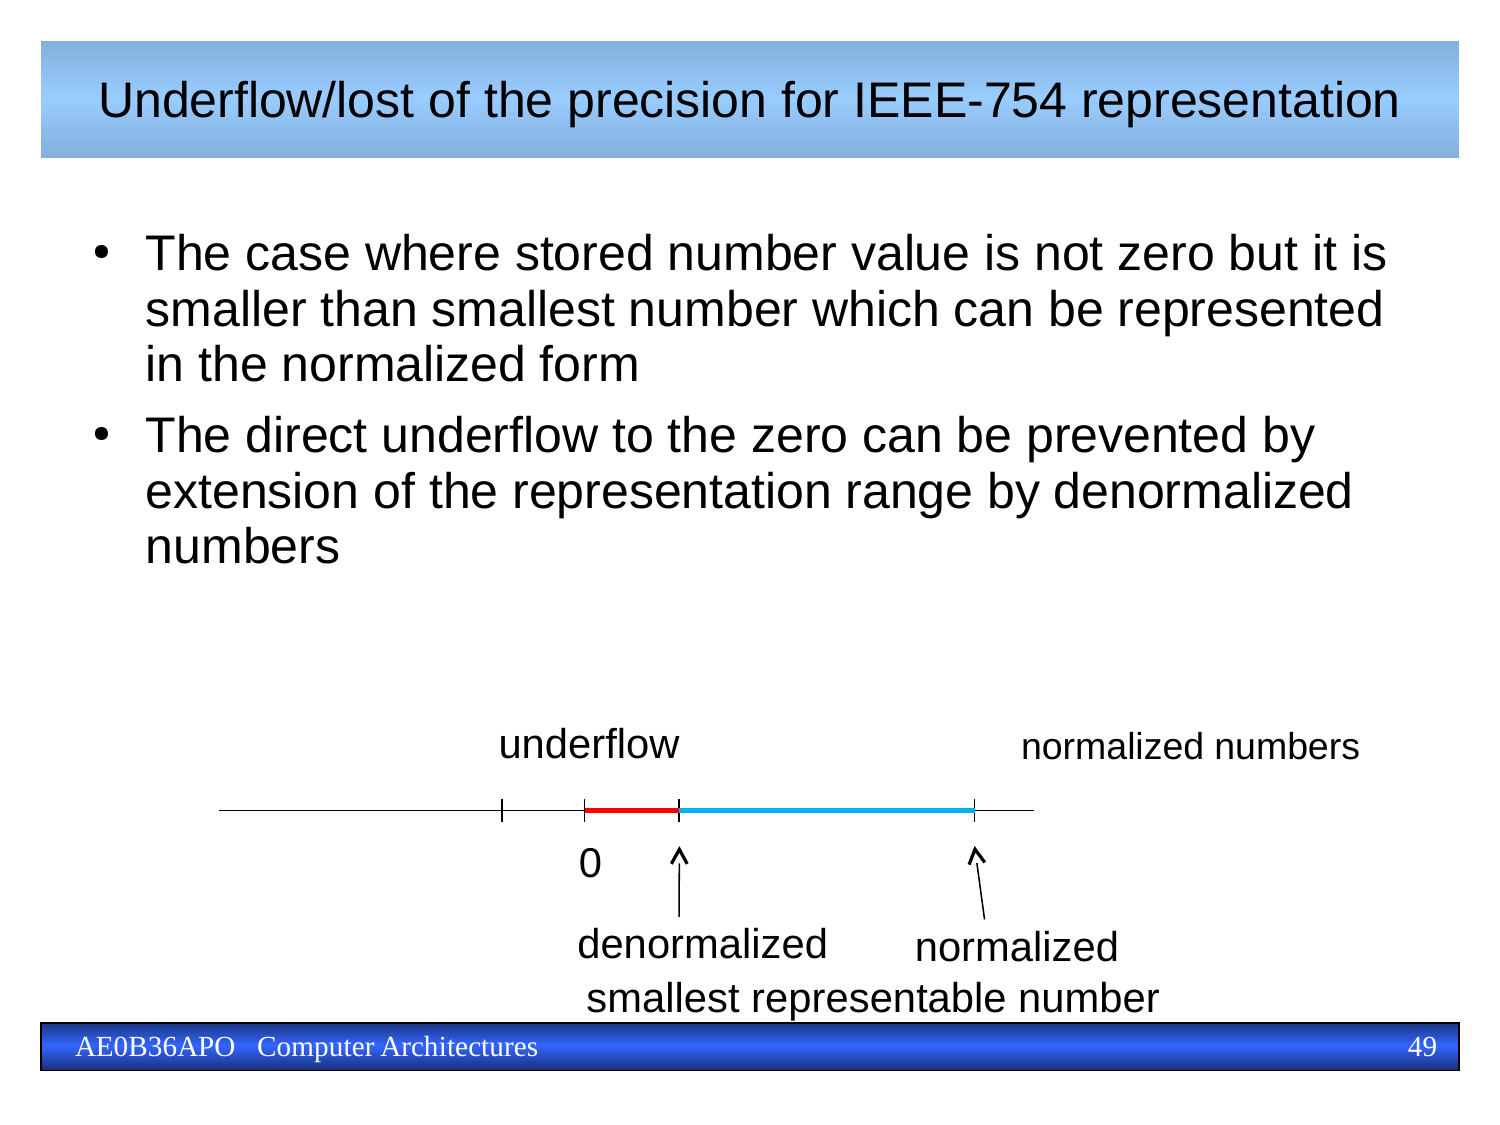

# Underflow/lost of the precision for IEEE-754 representation
The case where stored number value is not zero but it is smaller than smallest number which can be represented in the normalized form
The direct underflow to the zero can be prevented by extension of the representation range by denormalized numbers
underflow
0
denormalized
normalized
smallest representable number
normalized numbers
AE0B36APO Computer Architectures
49